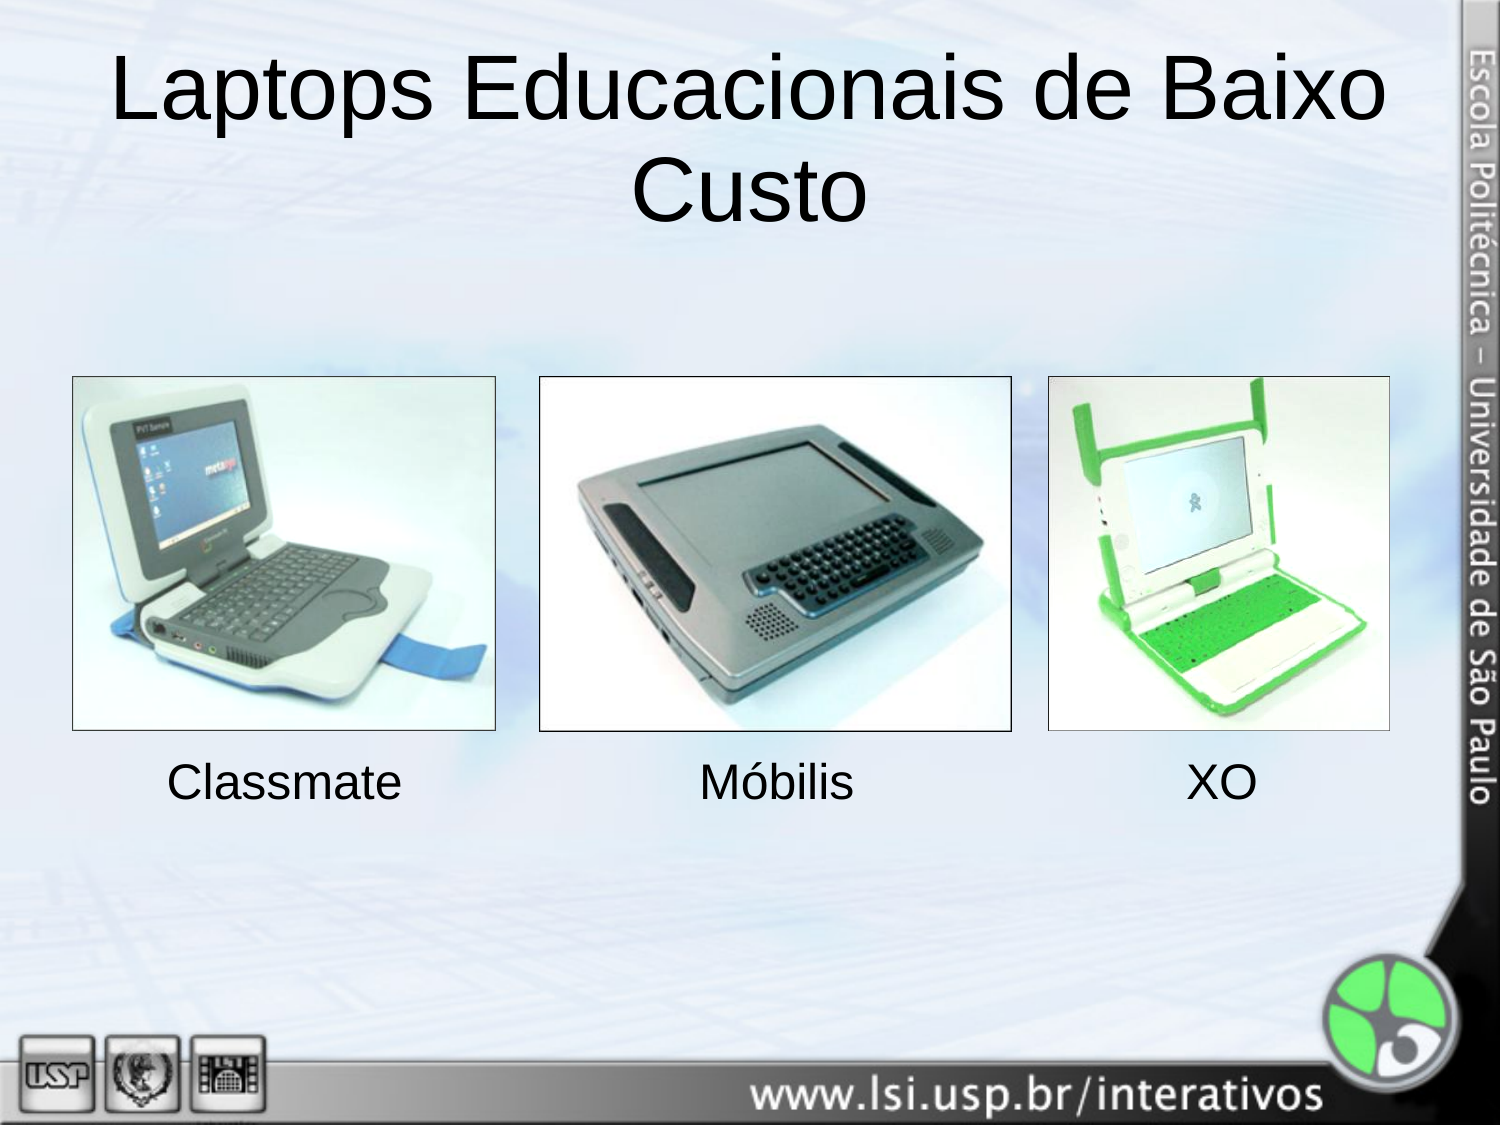

# Laptops Educacionais de Baixo Custo
Classmate
Móbilis
XO